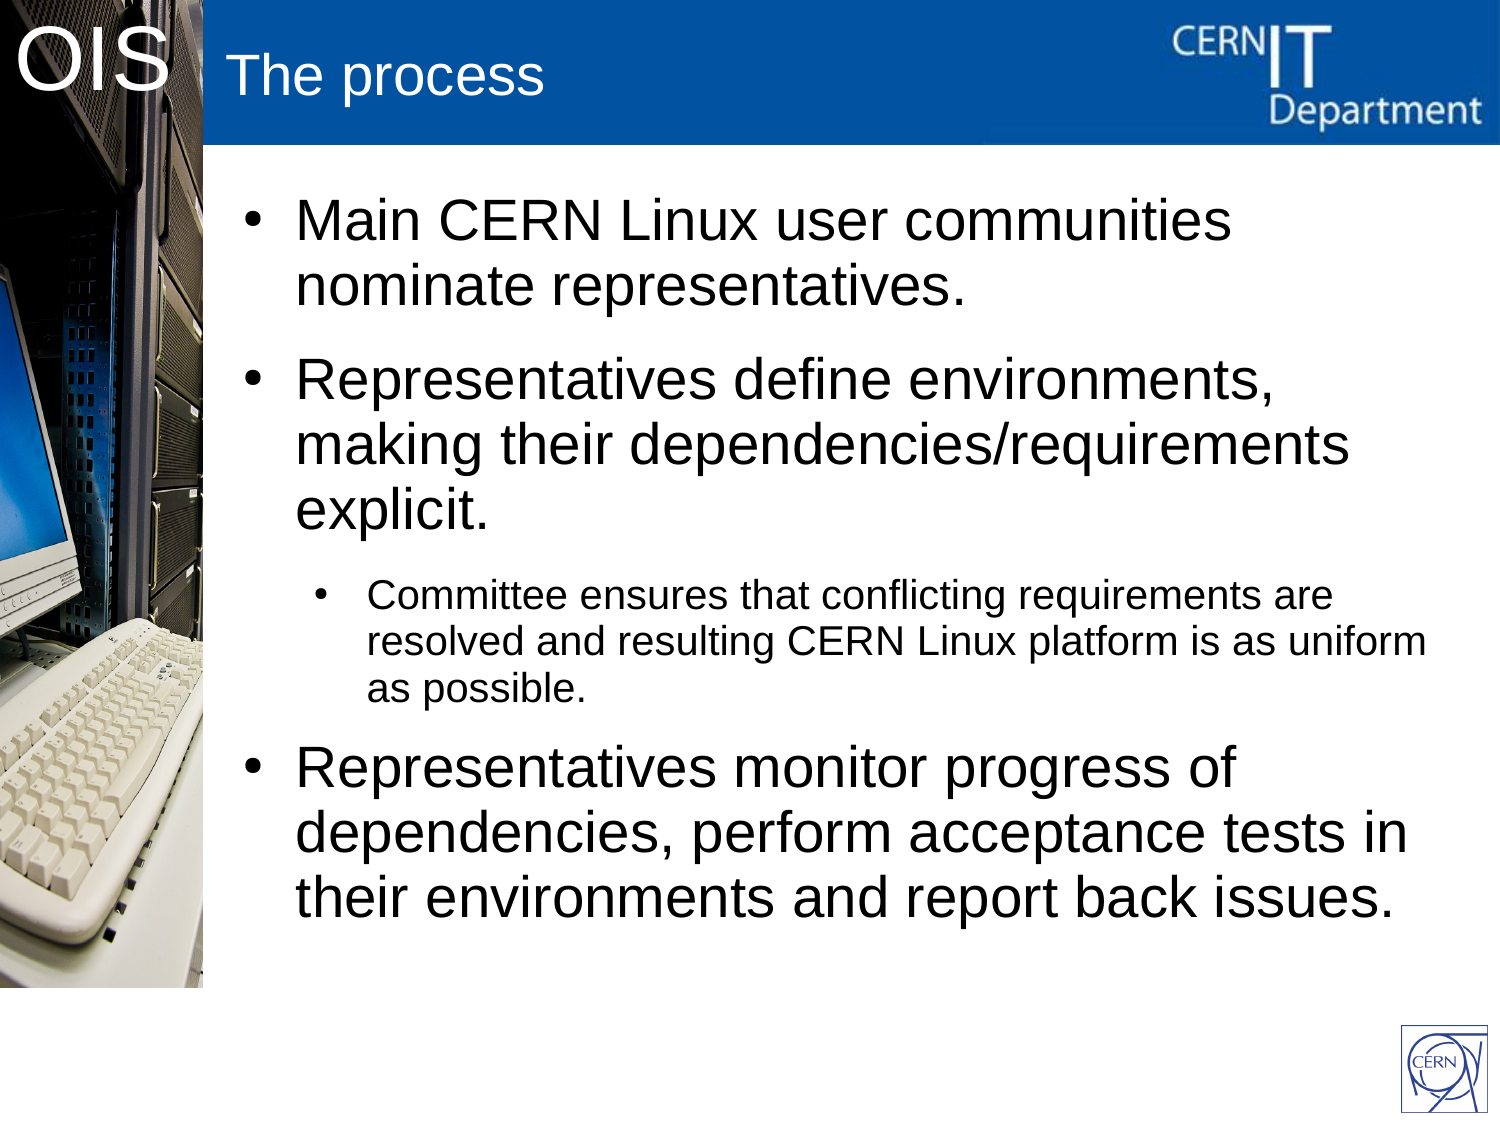

# The process
Main CERN Linux user communities nominate representatives.
Representatives define environments, making their dependencies/requirements explicit.
Committee ensures that conflicting requirements are resolved and resulting CERN Linux platform is as uniform as possible.
Representatives monitor progress of dependencies, perform acceptance tests in their environments and report back issues.